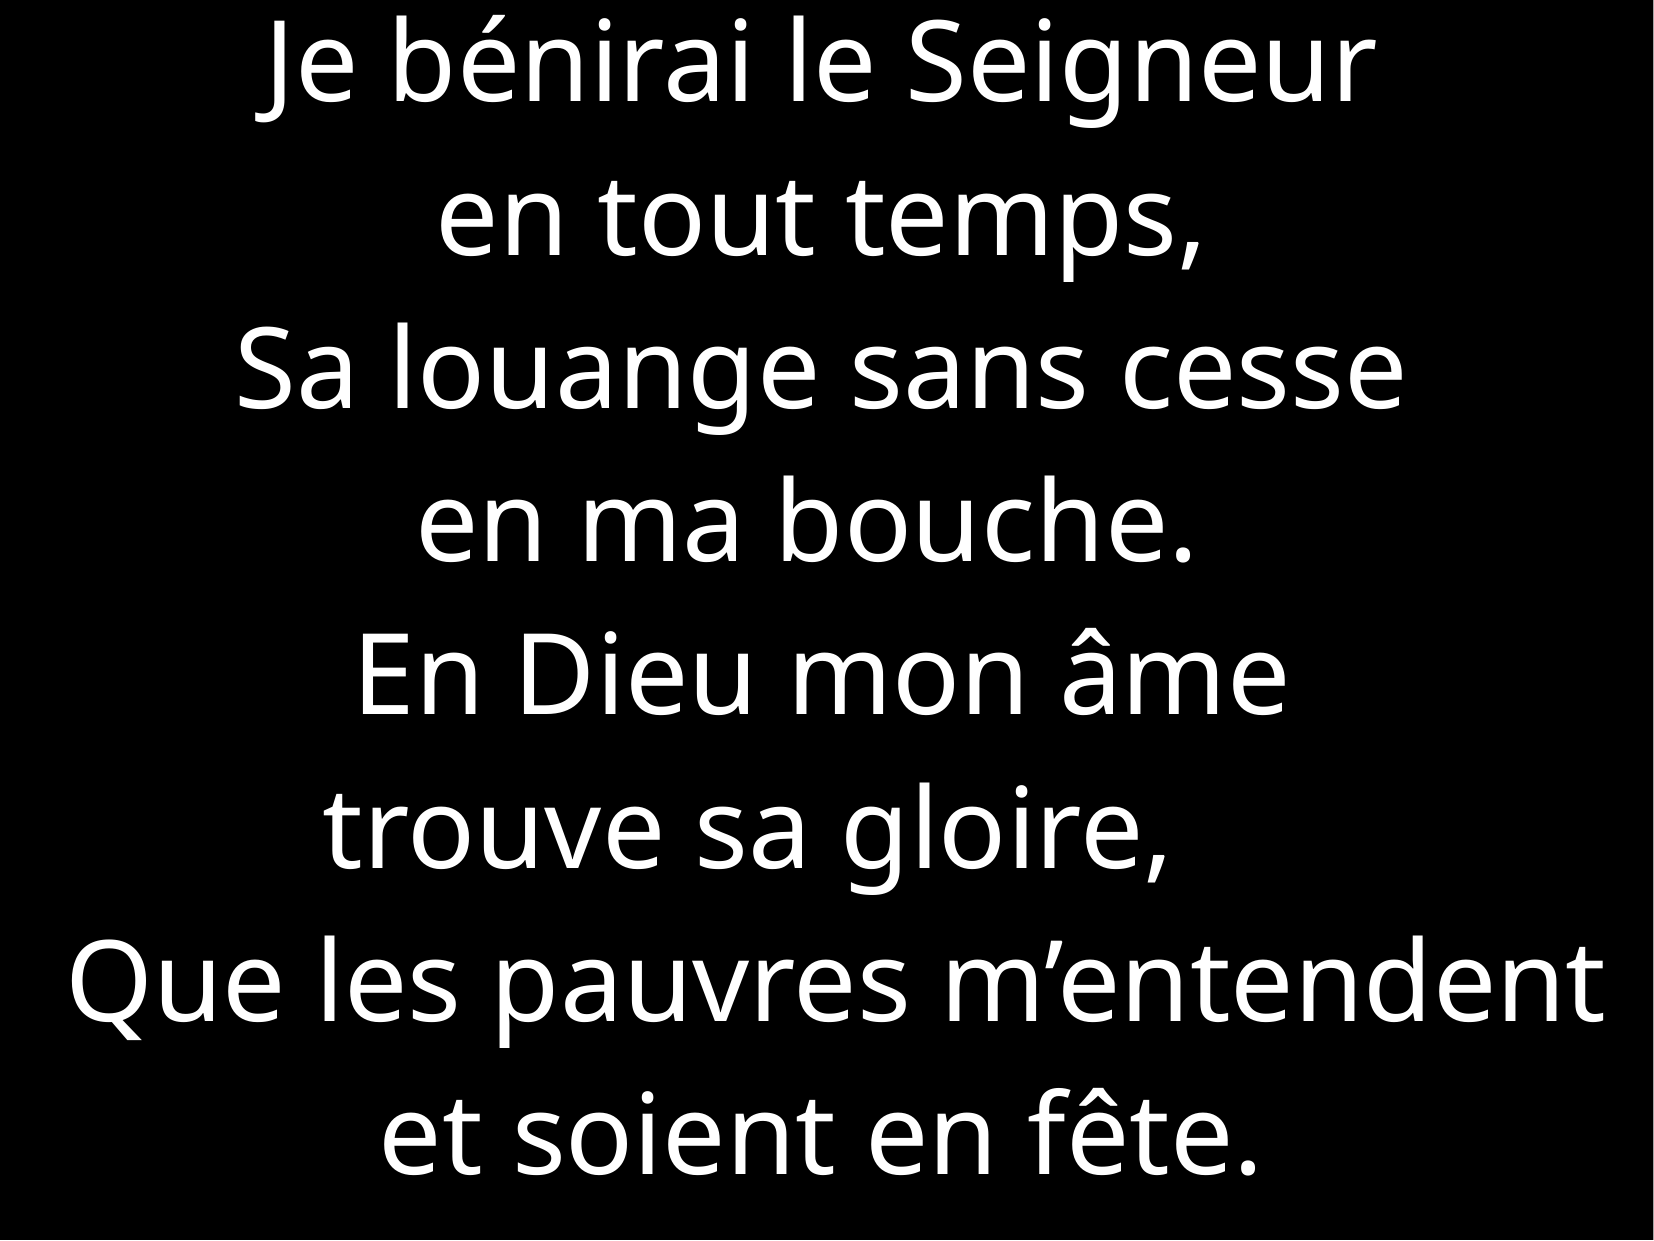

# Je bénirai le Seigneur
en tout temps,
Sa louange sans cesse
en ma bouche.
En Dieu mon âme
trouve sa gloire,
Que les pauvres m’entendent et soient en fête.